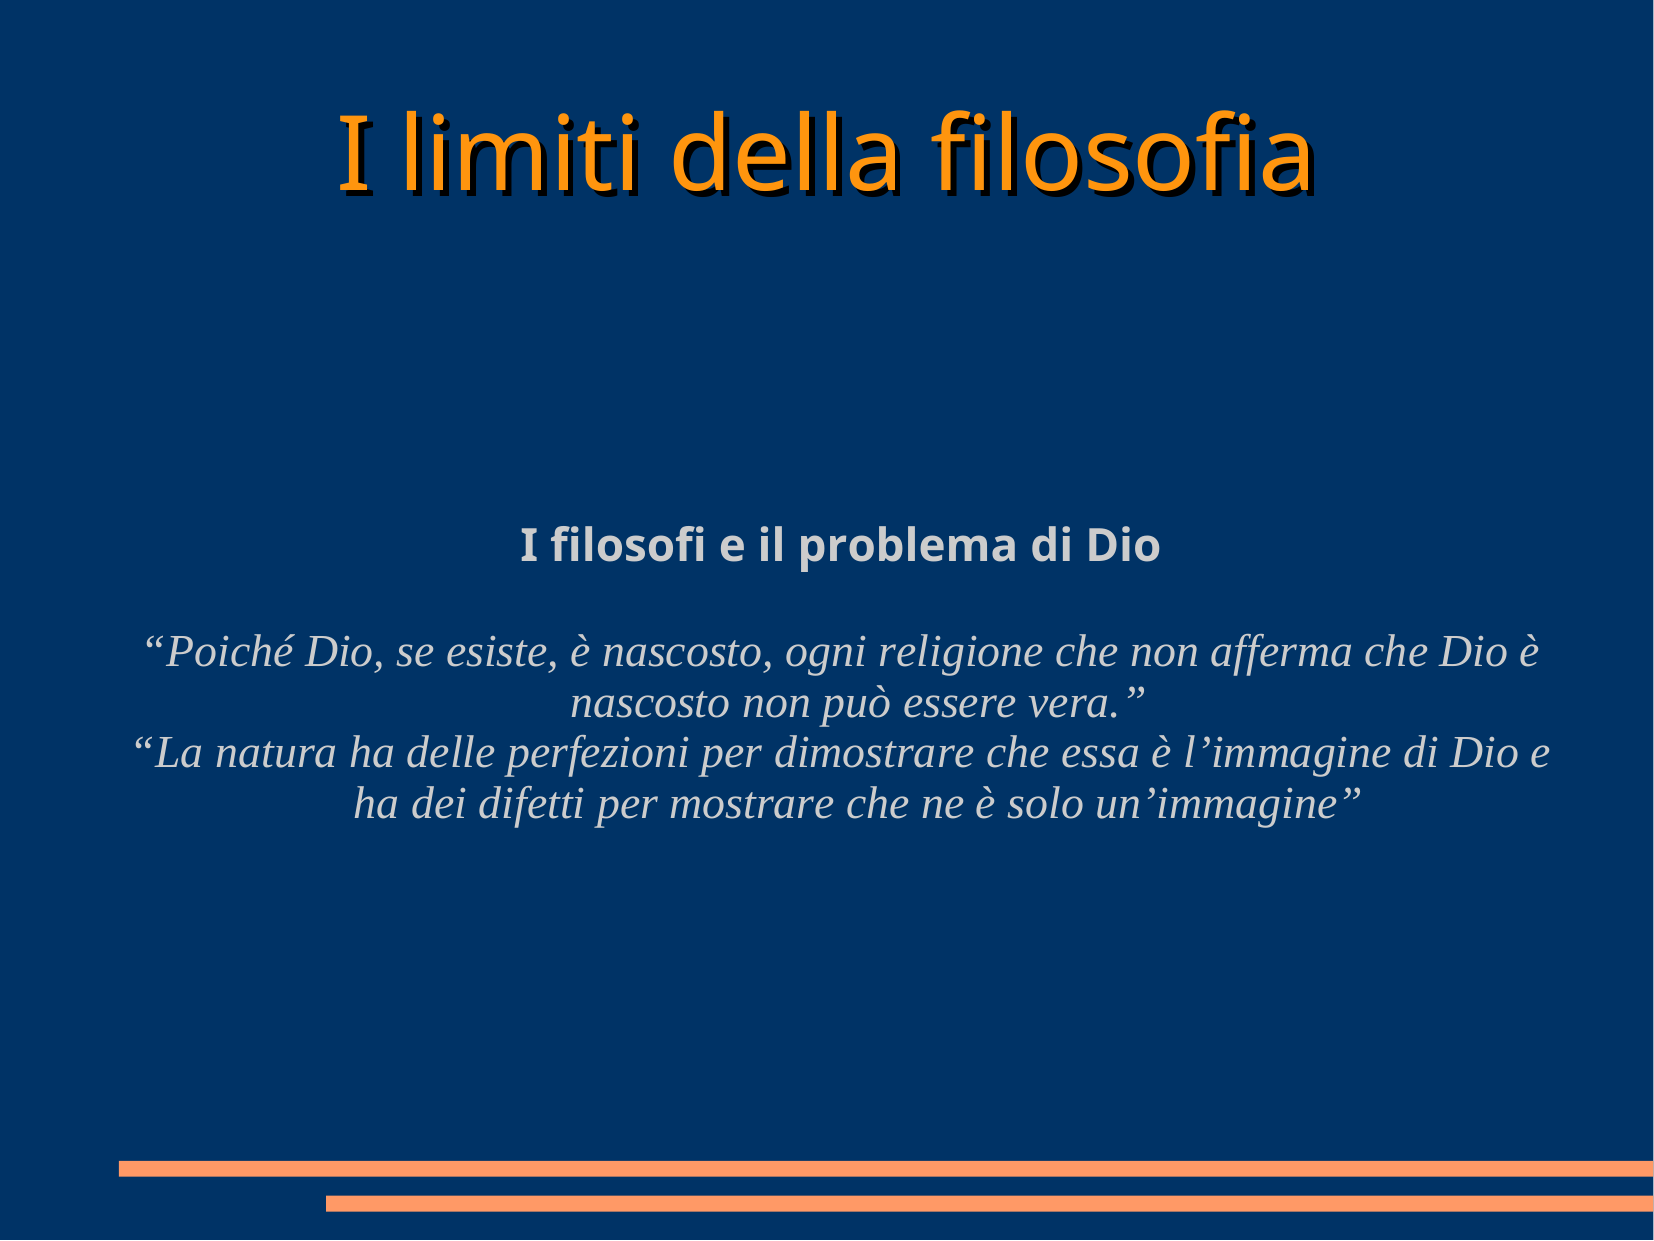

# I limiti della filosofia
I filosofi e il problema di Dio
“Poiché Dio, se esiste, è nascosto, ogni religione che non afferma che Dio è nascosto non può essere vera.”
“La natura ha delle perfezioni per dimostrare che essa è l’immagine di Dio e ha dei difetti per mostrare che ne è solo un’immagine”